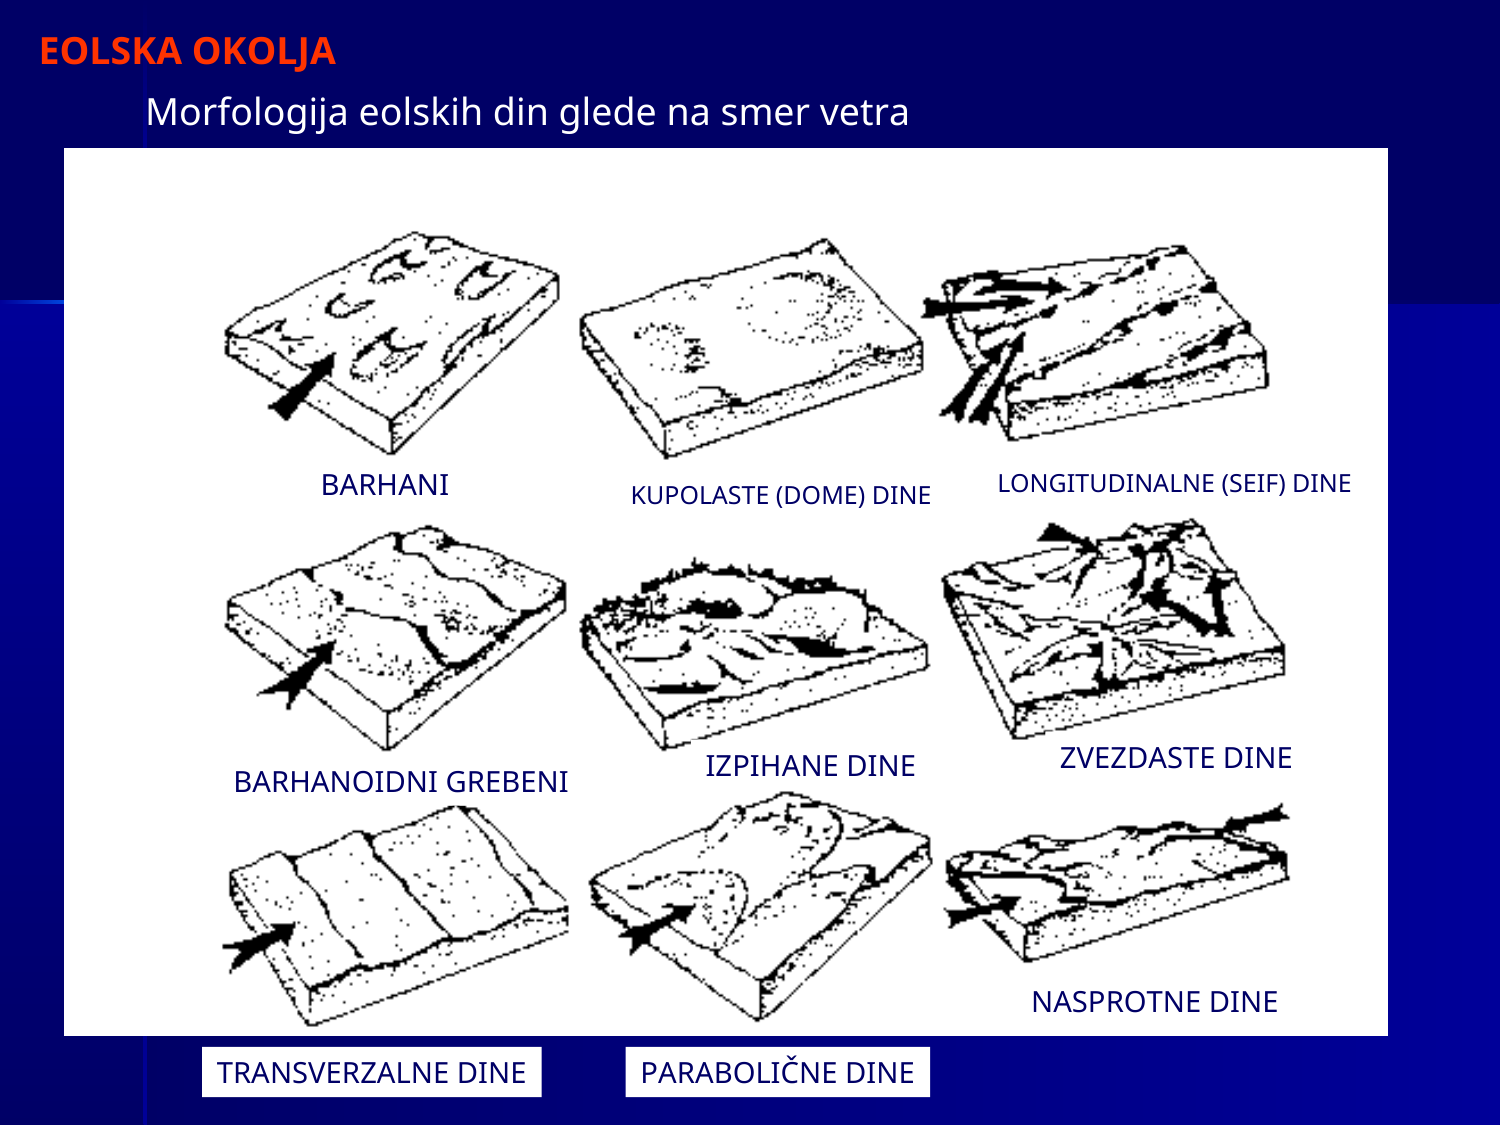

EOLSKA OKOLJA
Morfologija eolskih din glede na smer vetra
BARHANI
LONGITUDINALNE (SEIF) DINE
KUPOLASTE (DOME) DINE
ZVEZDASTE DINE
IZPIHANE DINE
BARHANOIDNI GREBENI
NASPROTNE DINE
TRANSVERZALNE DINE
PARABOLIČNE DINE